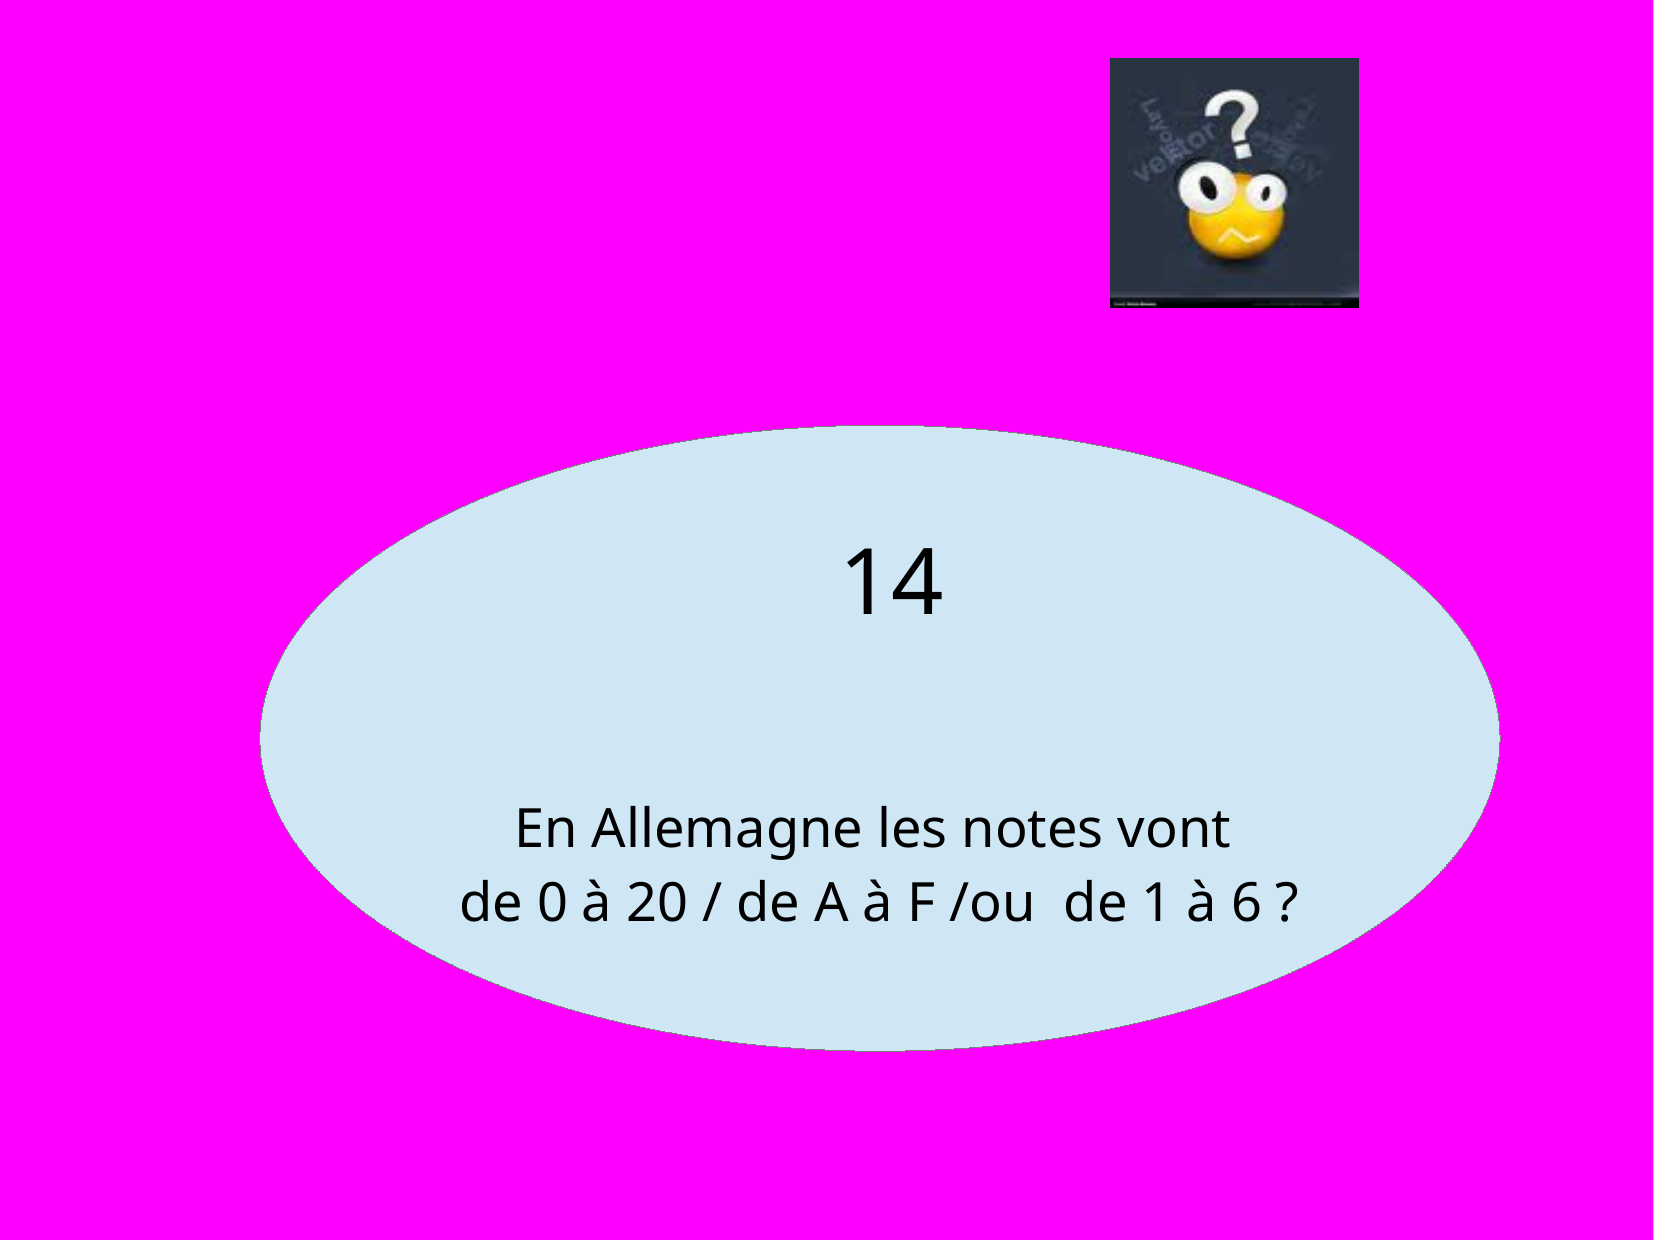

#
 14
En Allemagne les notes vont
de 0 à 20 / de A à F /ou de 1 à 6 ?